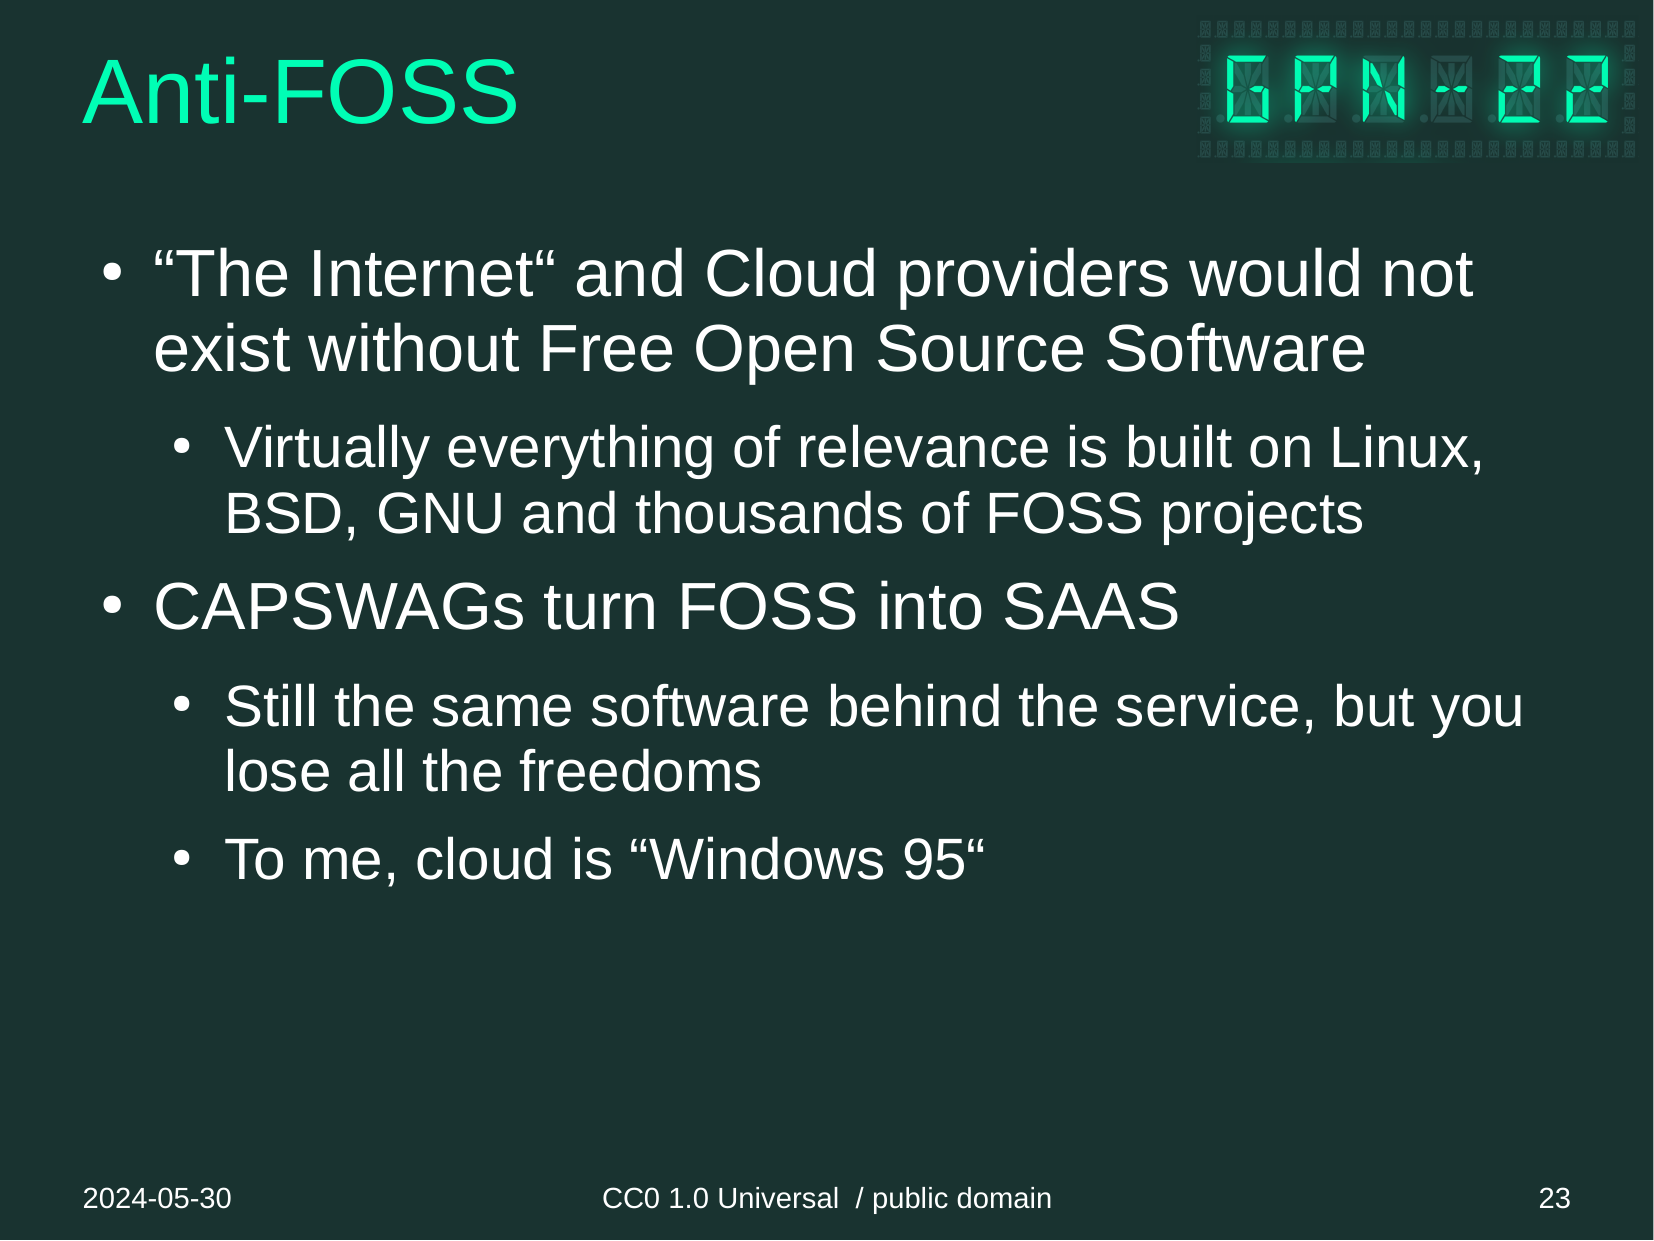

# Anti-FOSS
“The Internet“ and Cloud providers would not exist without Free Open Source Software
Virtually everything of relevance is built on Linux, BSD, GNU and thousands of FOSS projects
CAPSWAGs turn FOSS into SAAS
Still the same software behind the service, but you lose all the freedoms
To me, cloud is “Windows 95“